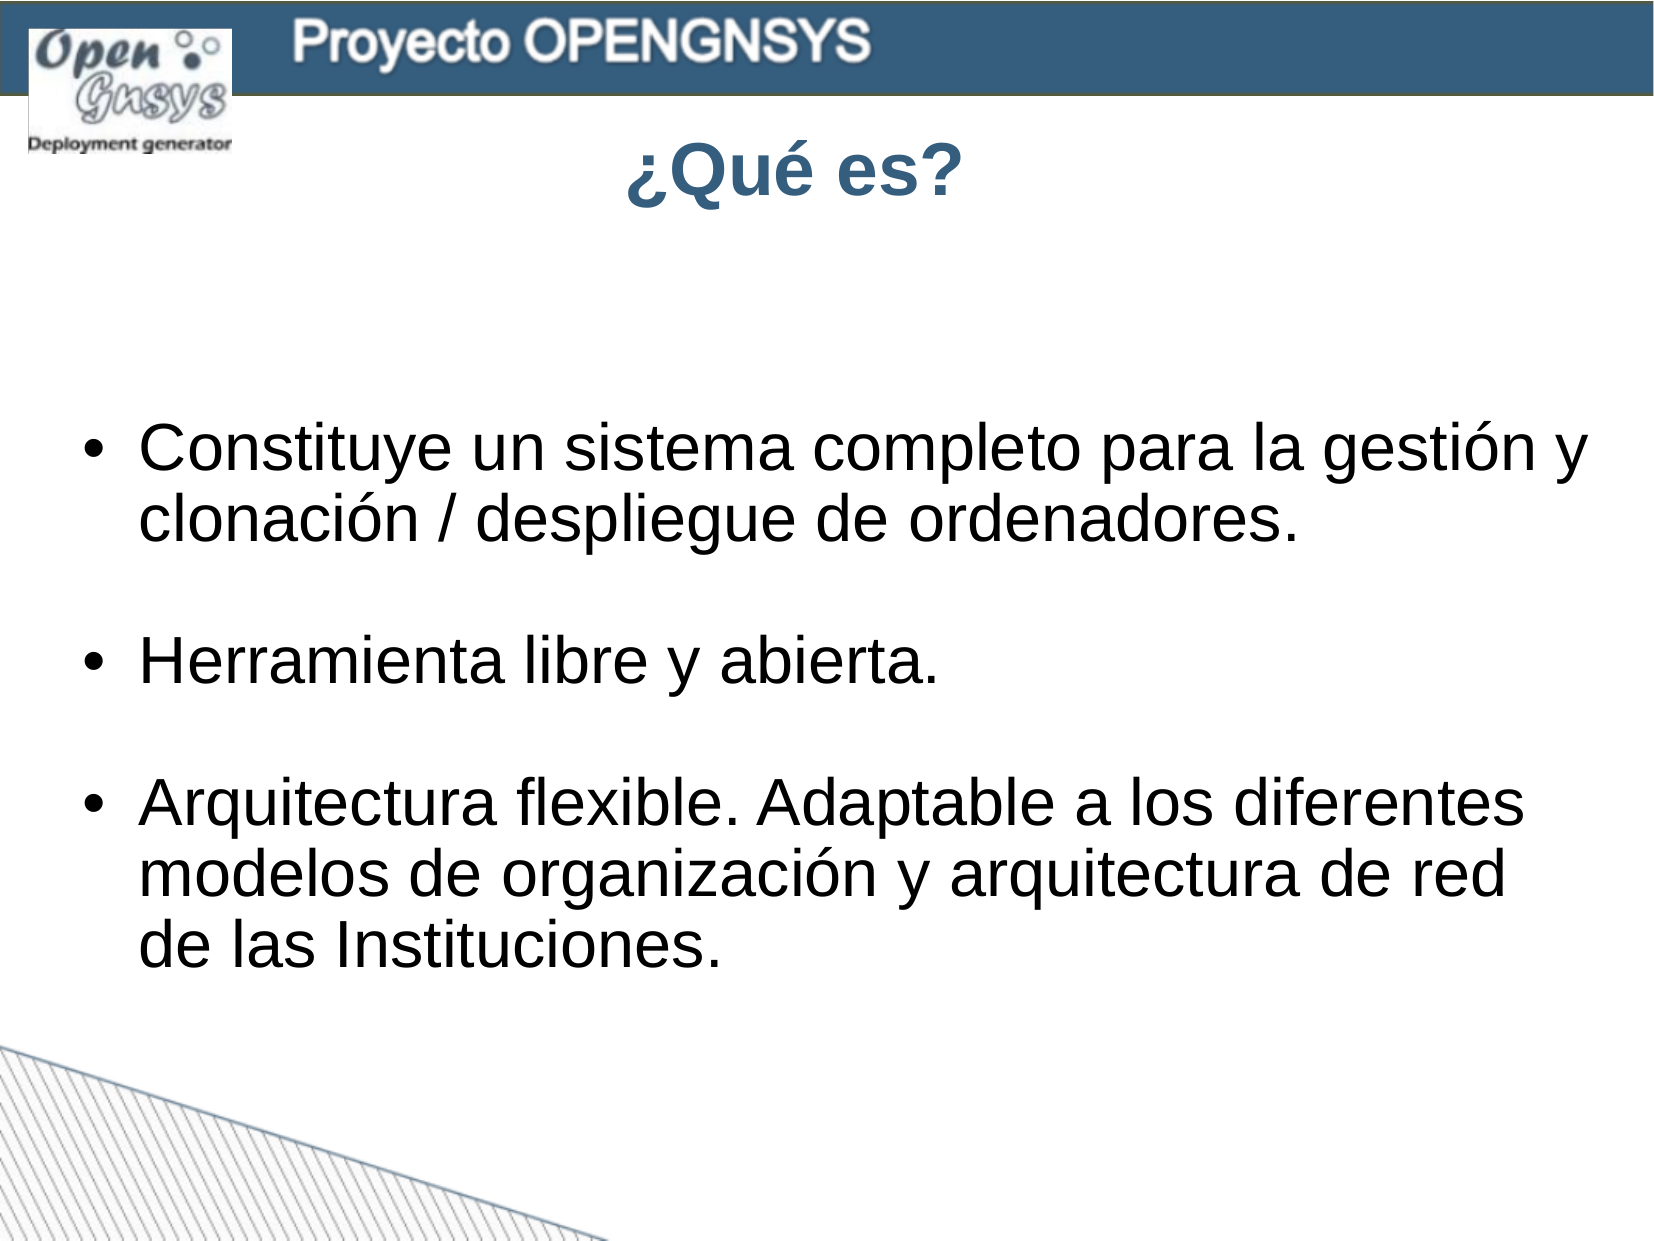

¿Qué es?
# Constituye un sistema completo para la gestión y clonación / despliegue de ordenadores.
Herramienta libre y abierta.
Arquitectura flexible. Adaptable a los diferentes modelos de organización y arquitectura de red de las Instituciones.